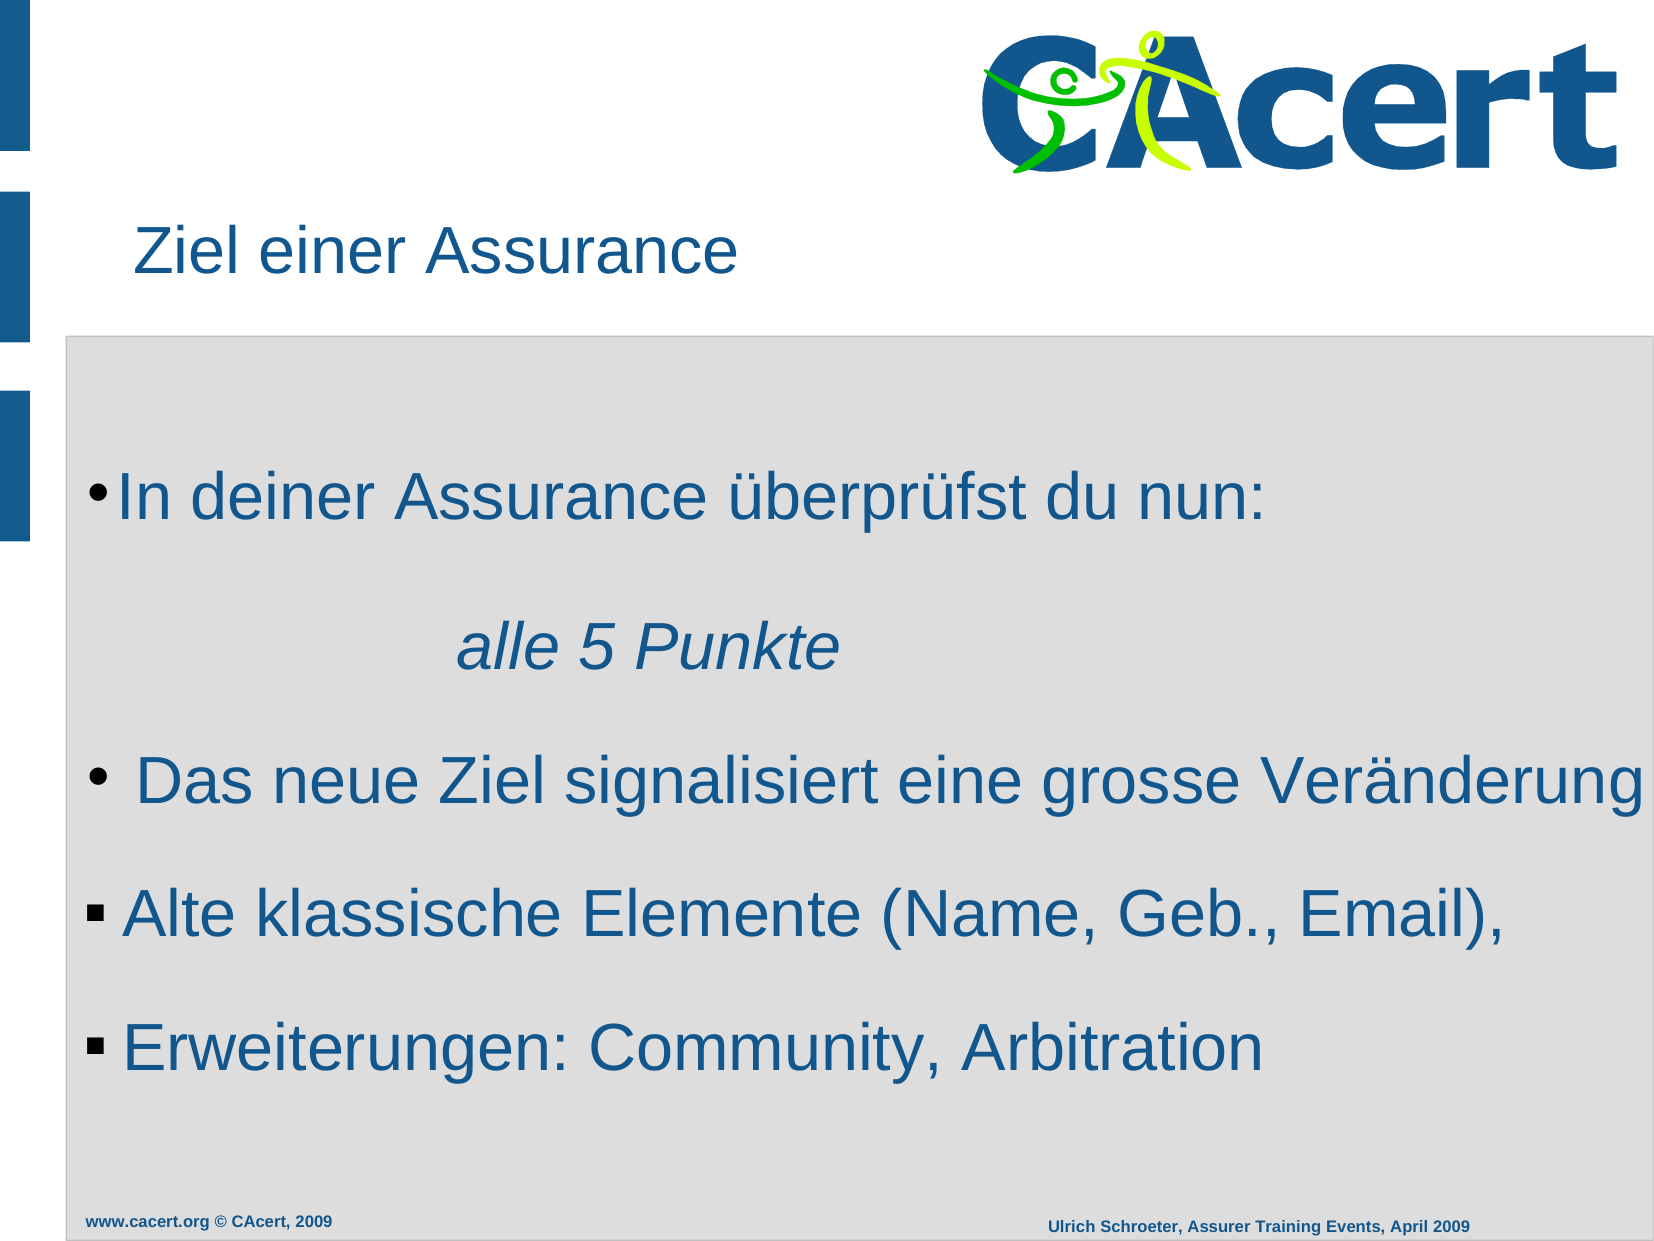

Ziel einer Assurance
In deiner Assurance überprüfst du nun:
 alle 5 Punkte
 Das neue Ziel signalisiert eine grosse Veränderung
 Alte klassische Elemente (Name, Geb., Email),
 Erweiterungen: Community, Arbitration